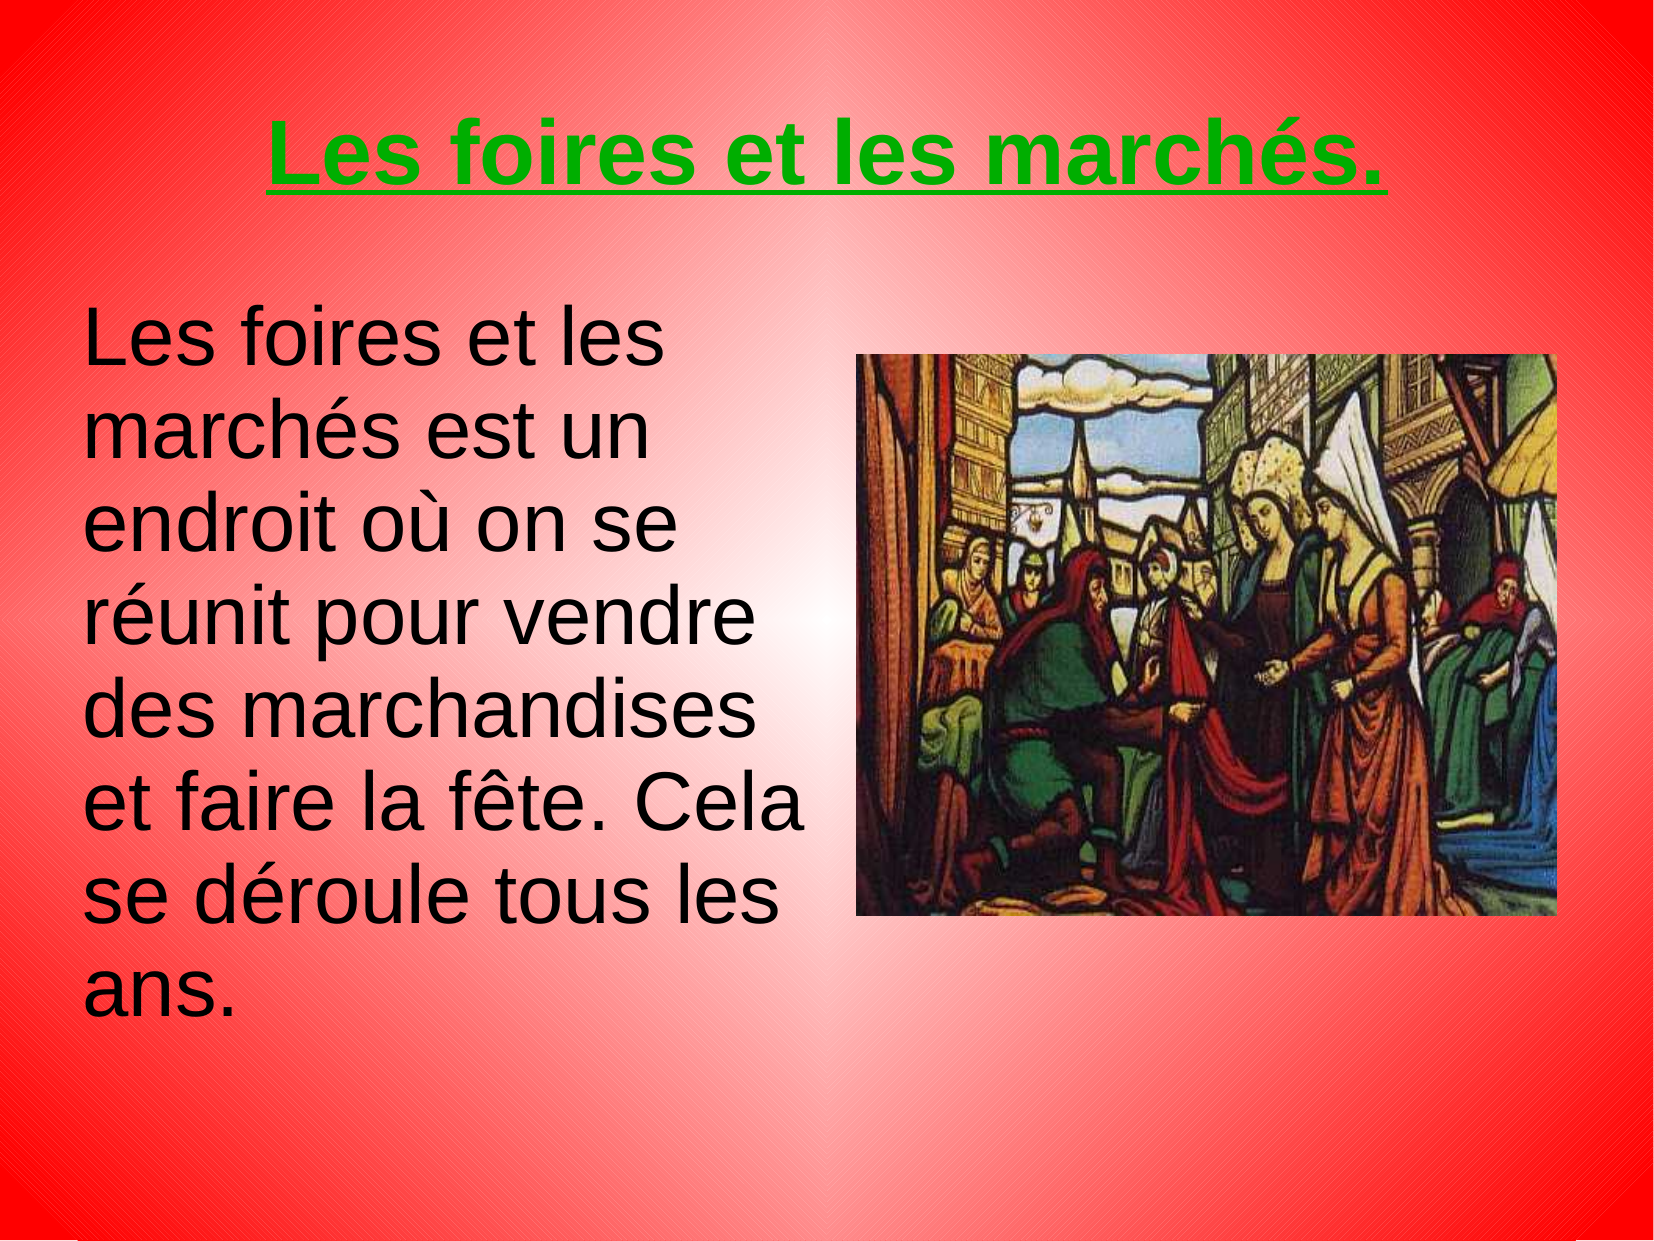

# Les foires et les marchés.
Les foires et les marchés est un endroit où on se réunit pour vendre des marchandises et faire la fête. Cela se déroule tous les ans.